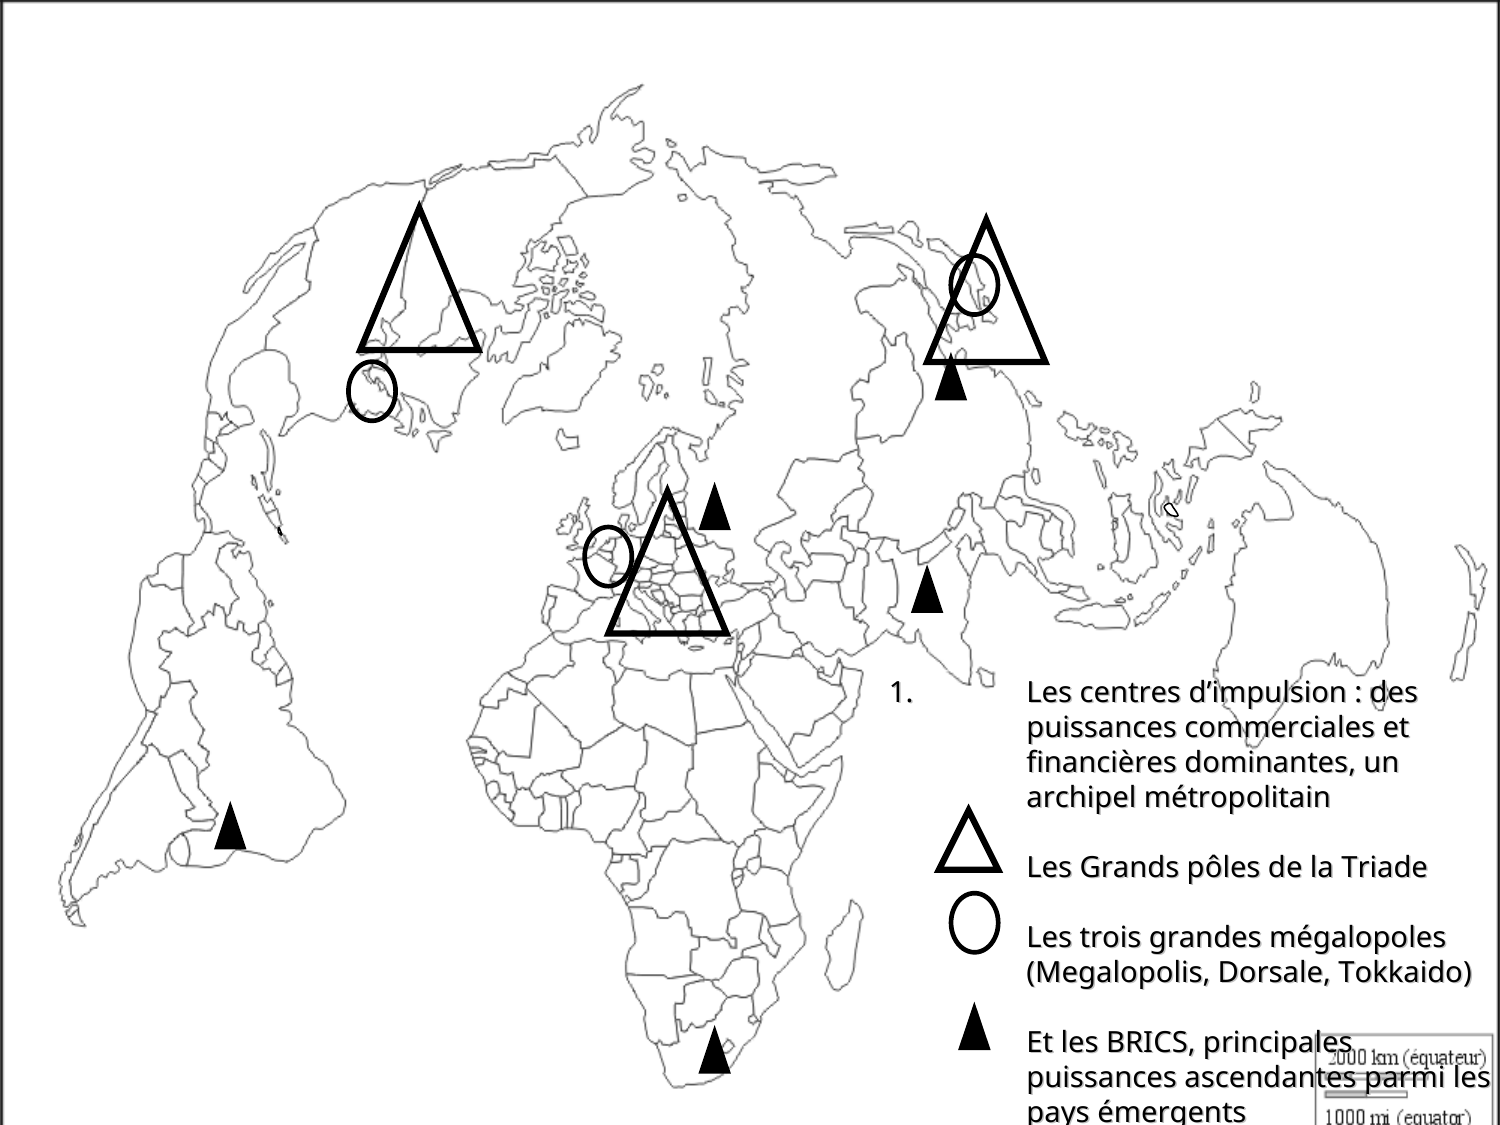

# Les centres d’impulsion : des puissances commerciales et financières dominantes, un archipel métropolitain Les Grands pôles de la Triade Les trois grandes mégalopoles (Megalopolis, Dorsale, Tokkaido) Et les BRICS, principales puissances ascendantes parmi les pays émergents